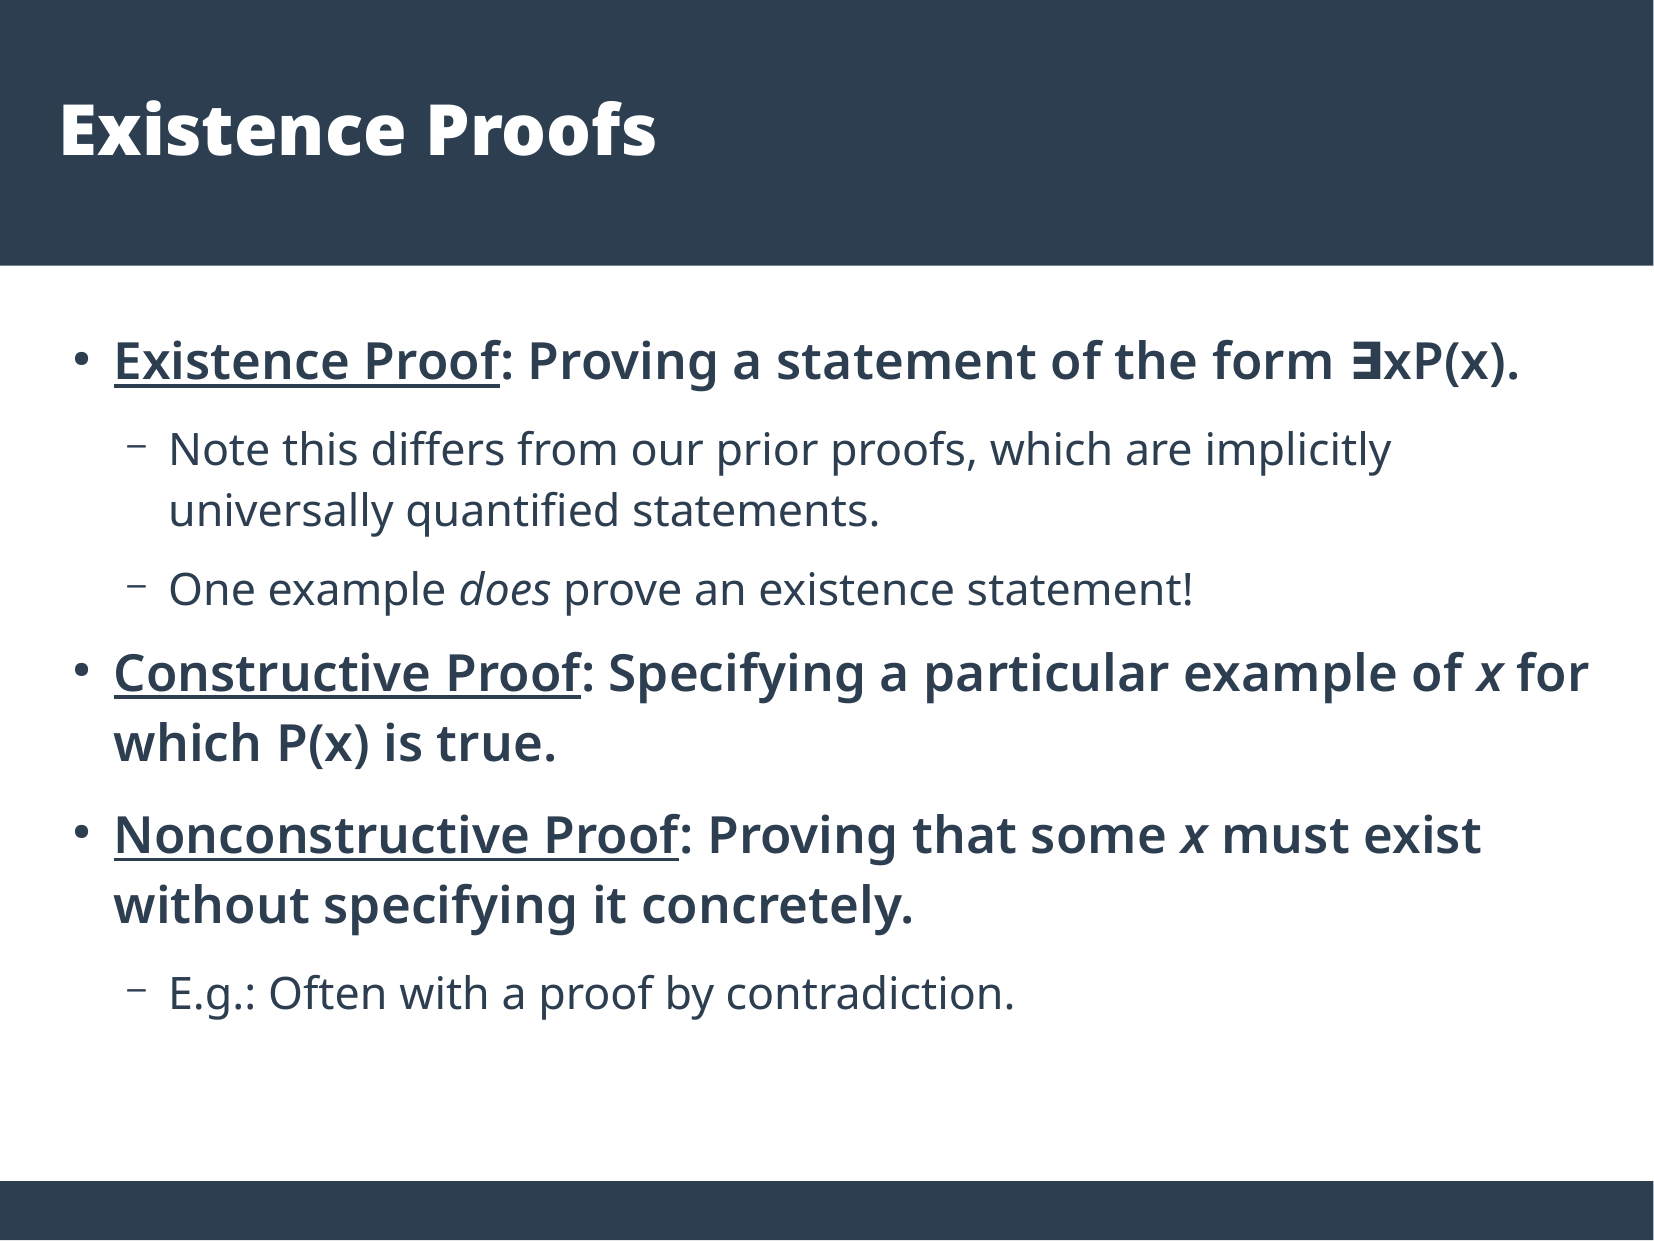

# Existence Proofs
Existence Proof: Proving a statement of the form ∃xP(x).
Note this differs from our prior proofs, which are implicitly universally quantified statements.
One example does prove an existence statement!
Constructive Proof: Specifying a particular example of x for which P(x) is true.
Nonconstructive Proof: Proving that some x must exist without specifying it concretely.
E.g.: Often with a proof by contradiction.